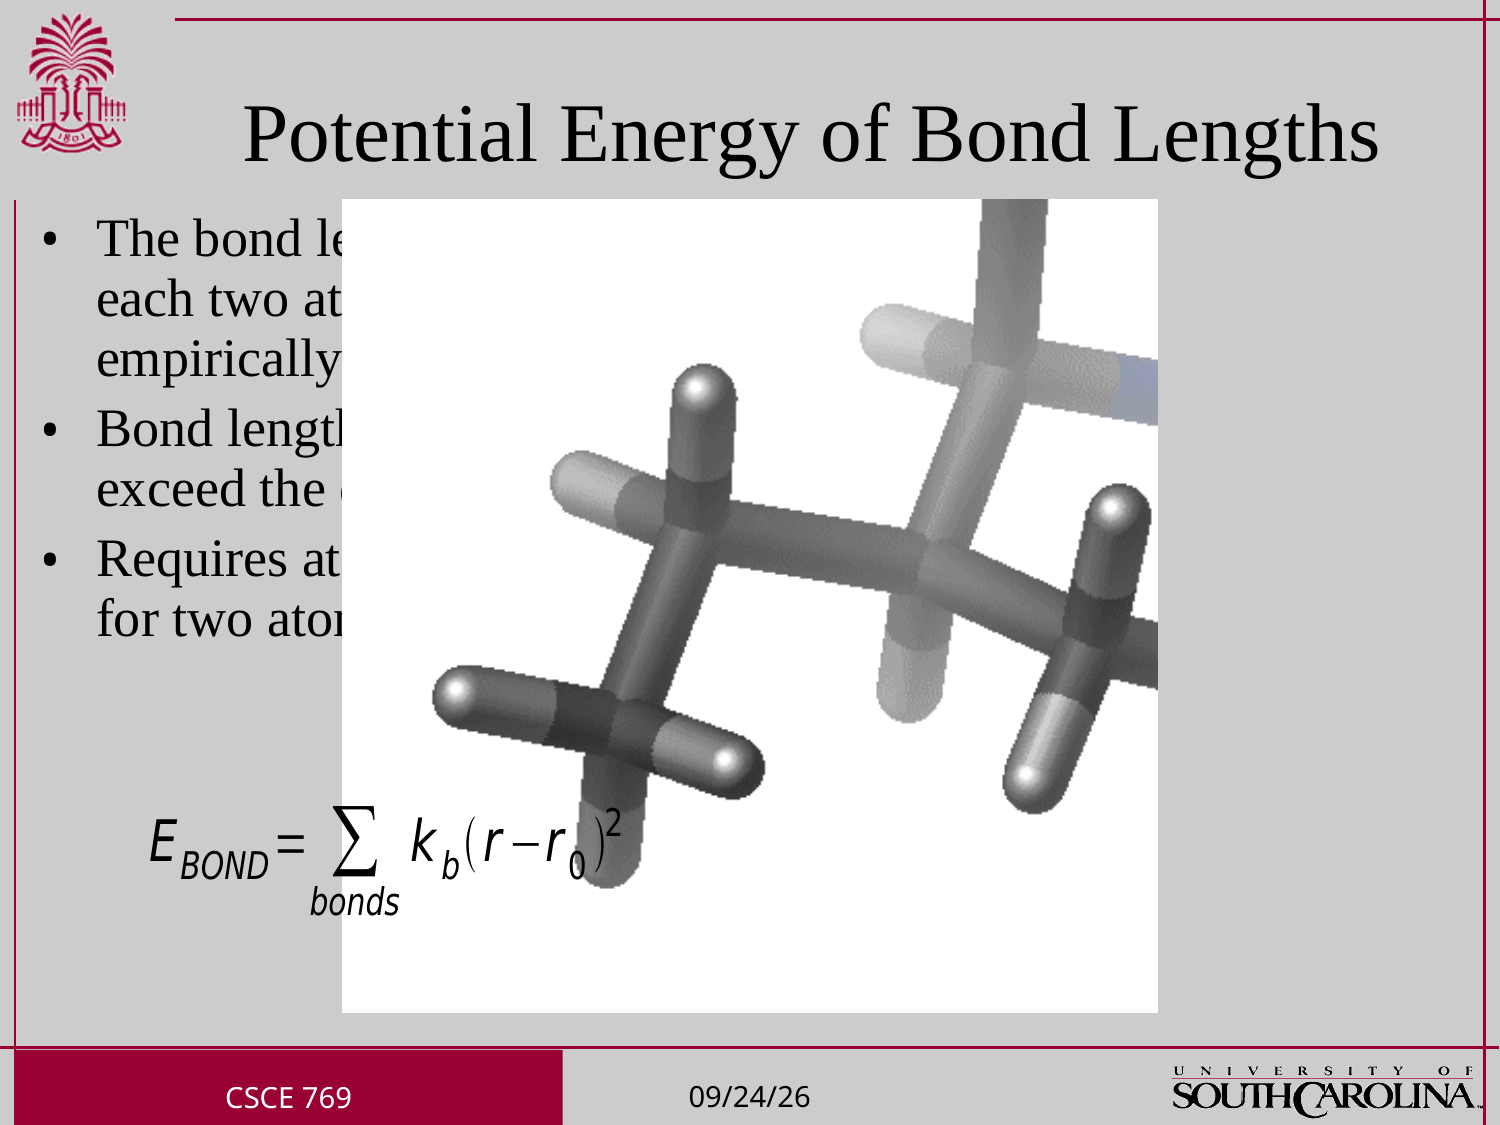

# Potential Energy of Bond Lengths
The bond length between each two atoms is known empirically
Bond lengths should not exceed the expected values
Requires atomic coordinates for two atoms